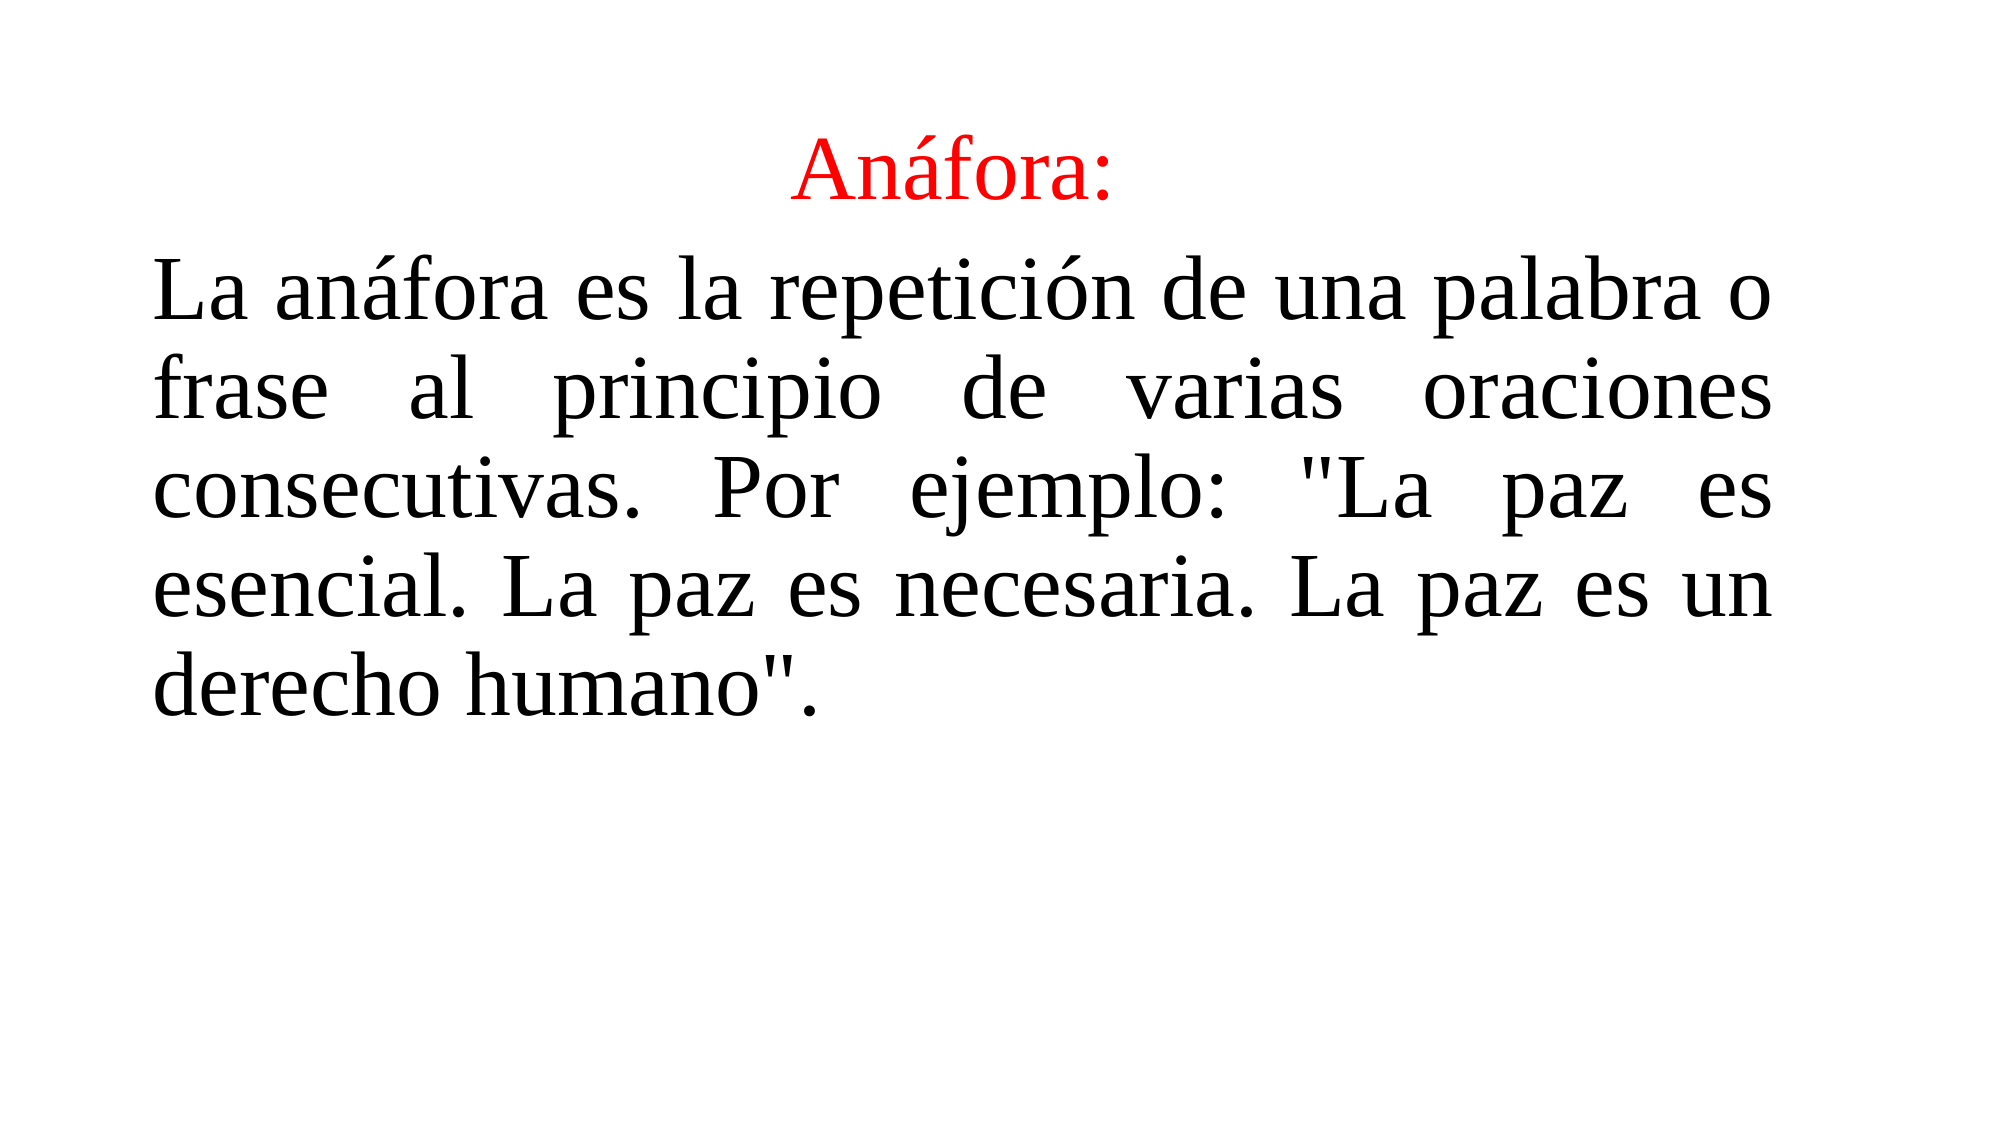

# Anáfora:
La anáfora es la repetición de una palabra o frase al principio de varias oraciones consecutivas. Por ejemplo: "La paz es esencial. La paz es necesaria. La paz es un derecho humano".